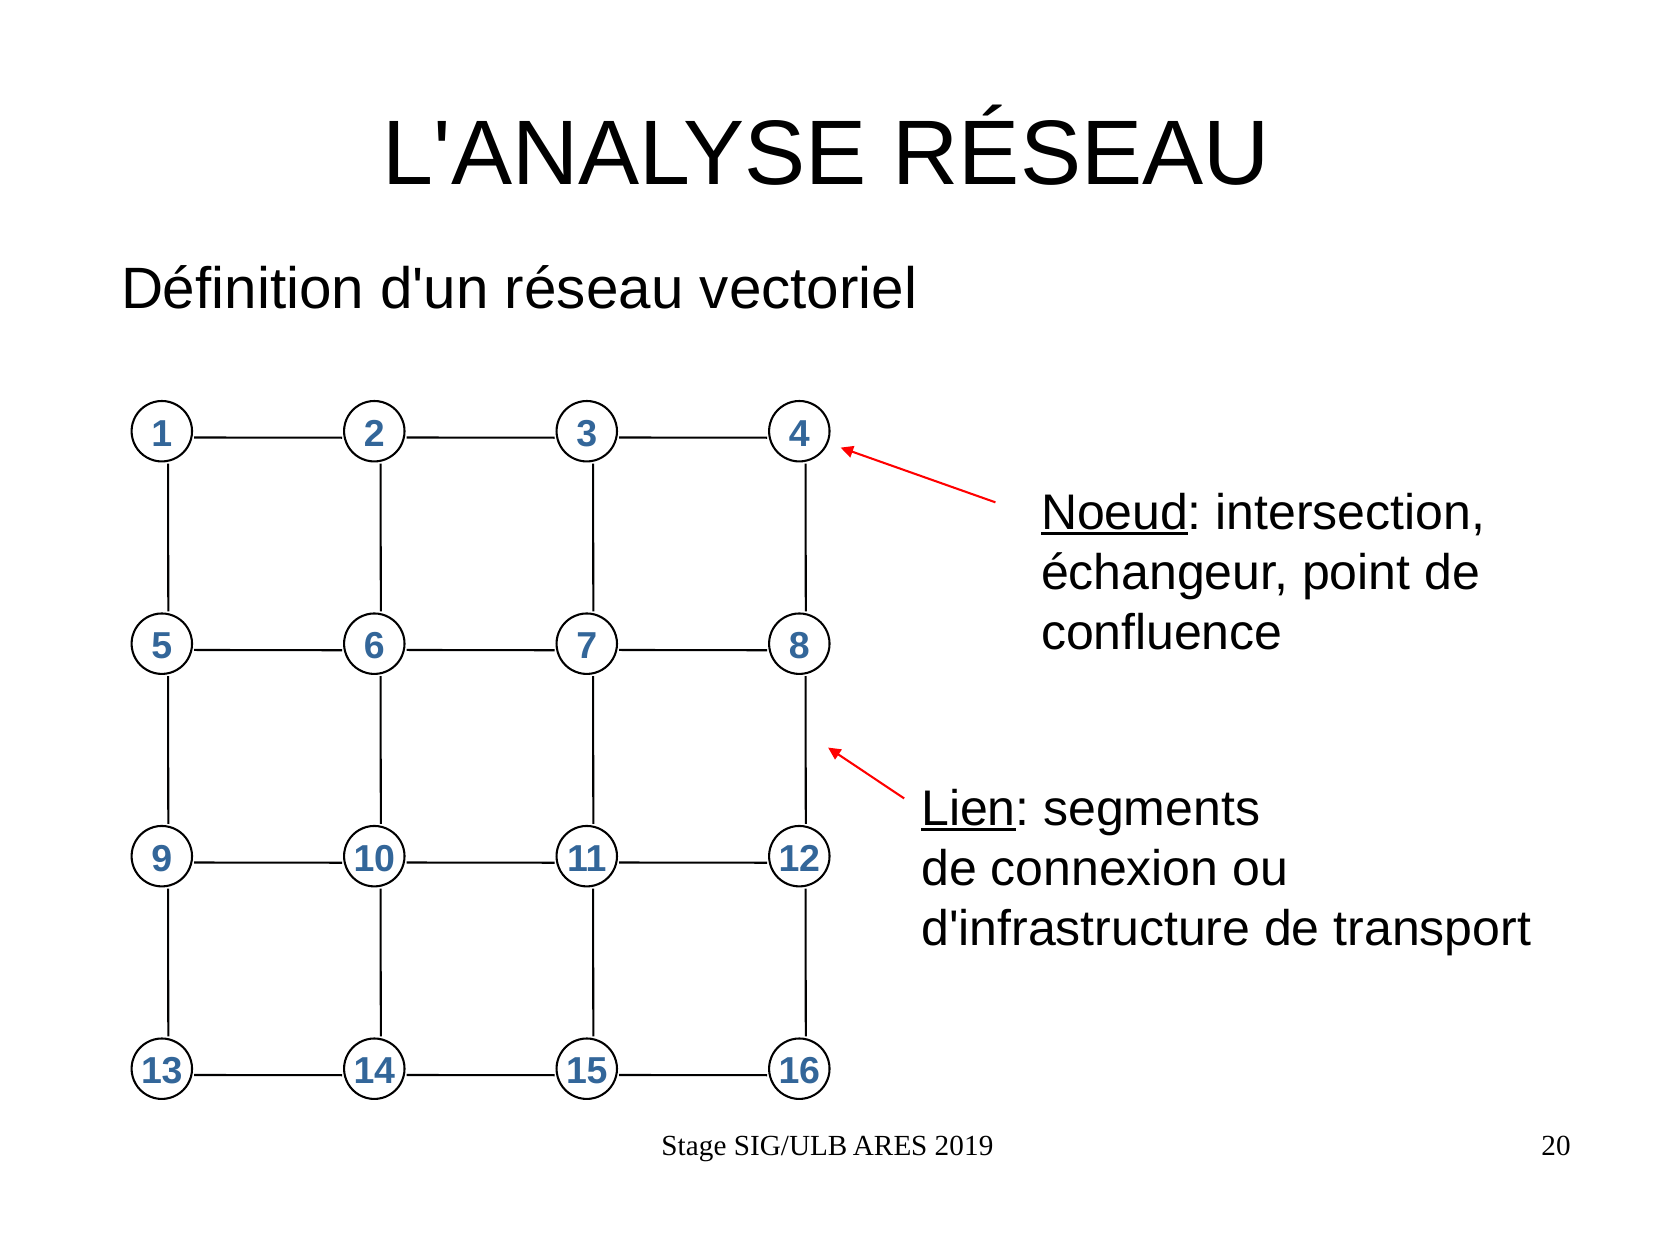

# L'ANALYSE RÉSEAU
Définition d'un réseau vectoriel
1
2
3
4
Noeud: intersection,
échangeur, point de
confluence
5
6
7
8
Lien: segments
de connexion ou
d'infrastructure de transport
9
10
11
12
13
14
15
16
Stage SIG/ULB ARES 2019
20